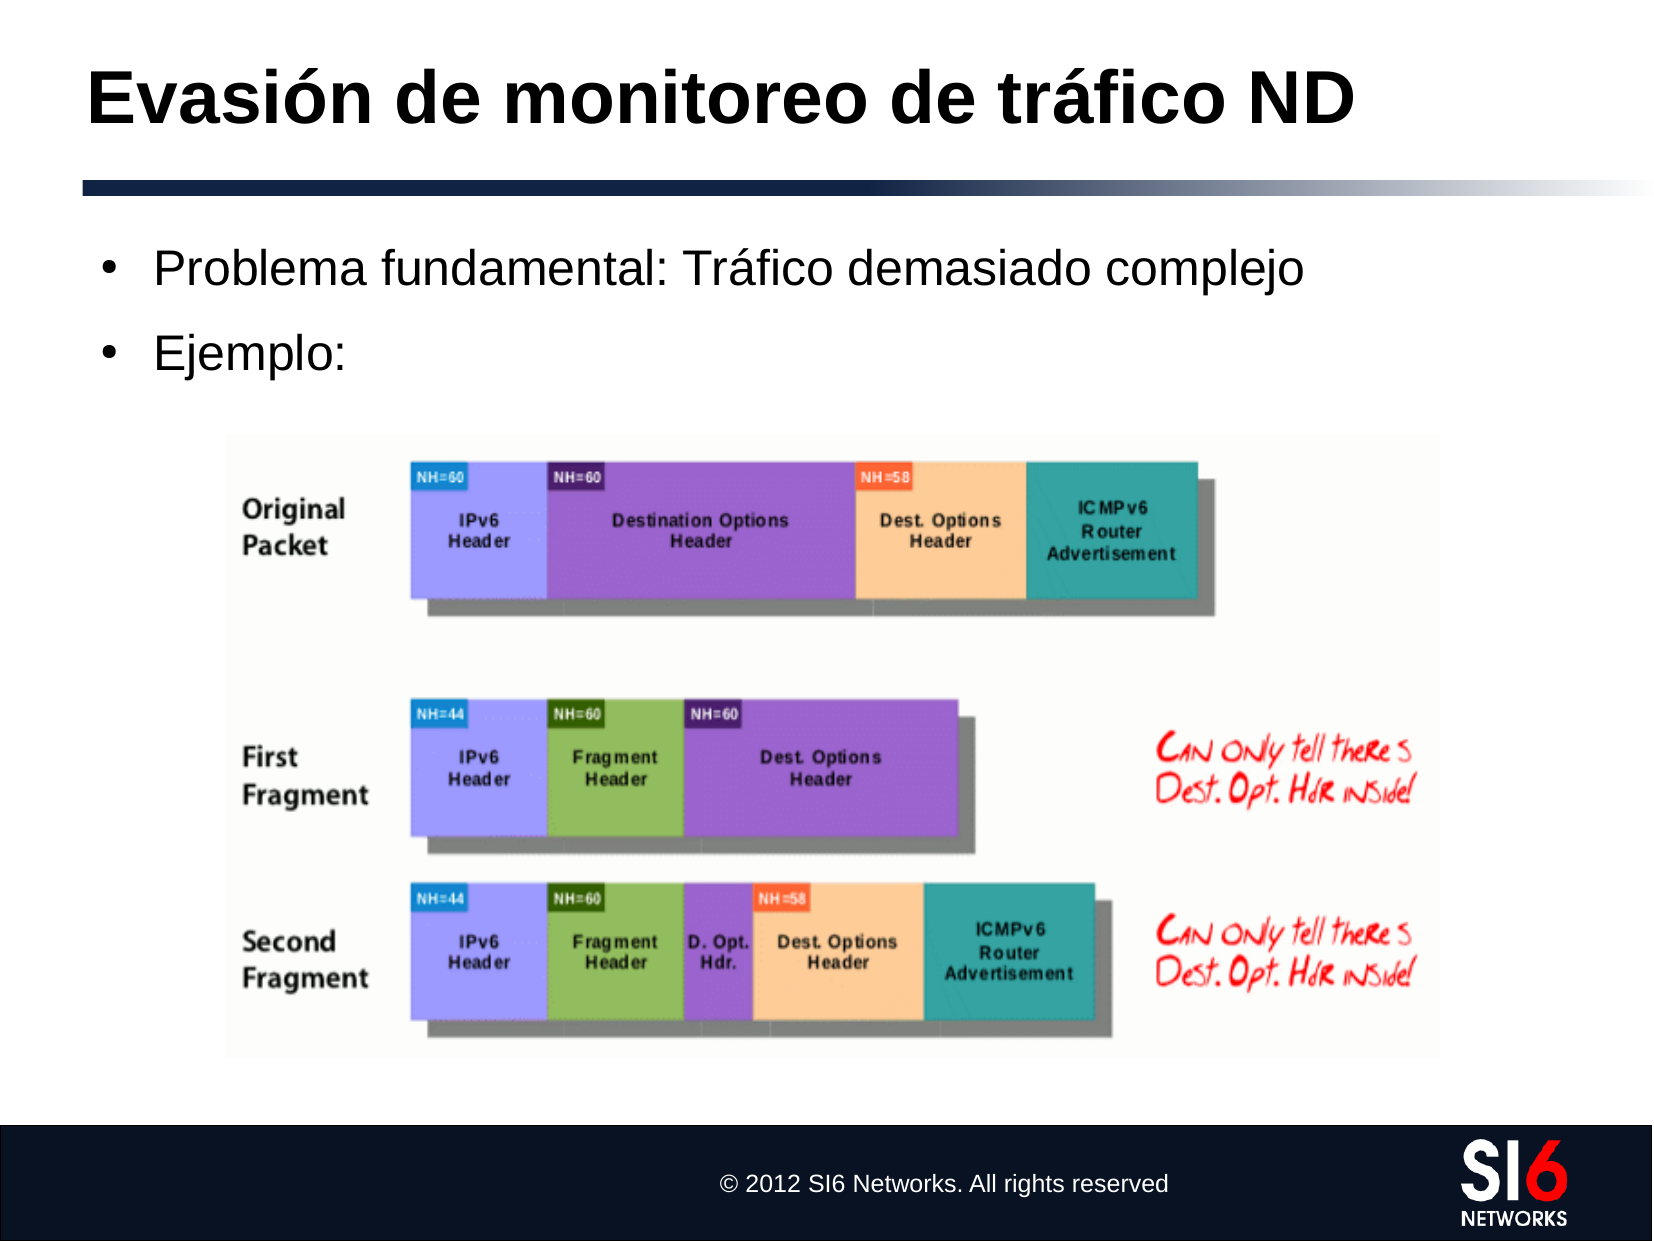

# Evasión de monitoreo de tráfico ND
Problema fundamental: Tráfico demasiado complejo
Ejemplo: